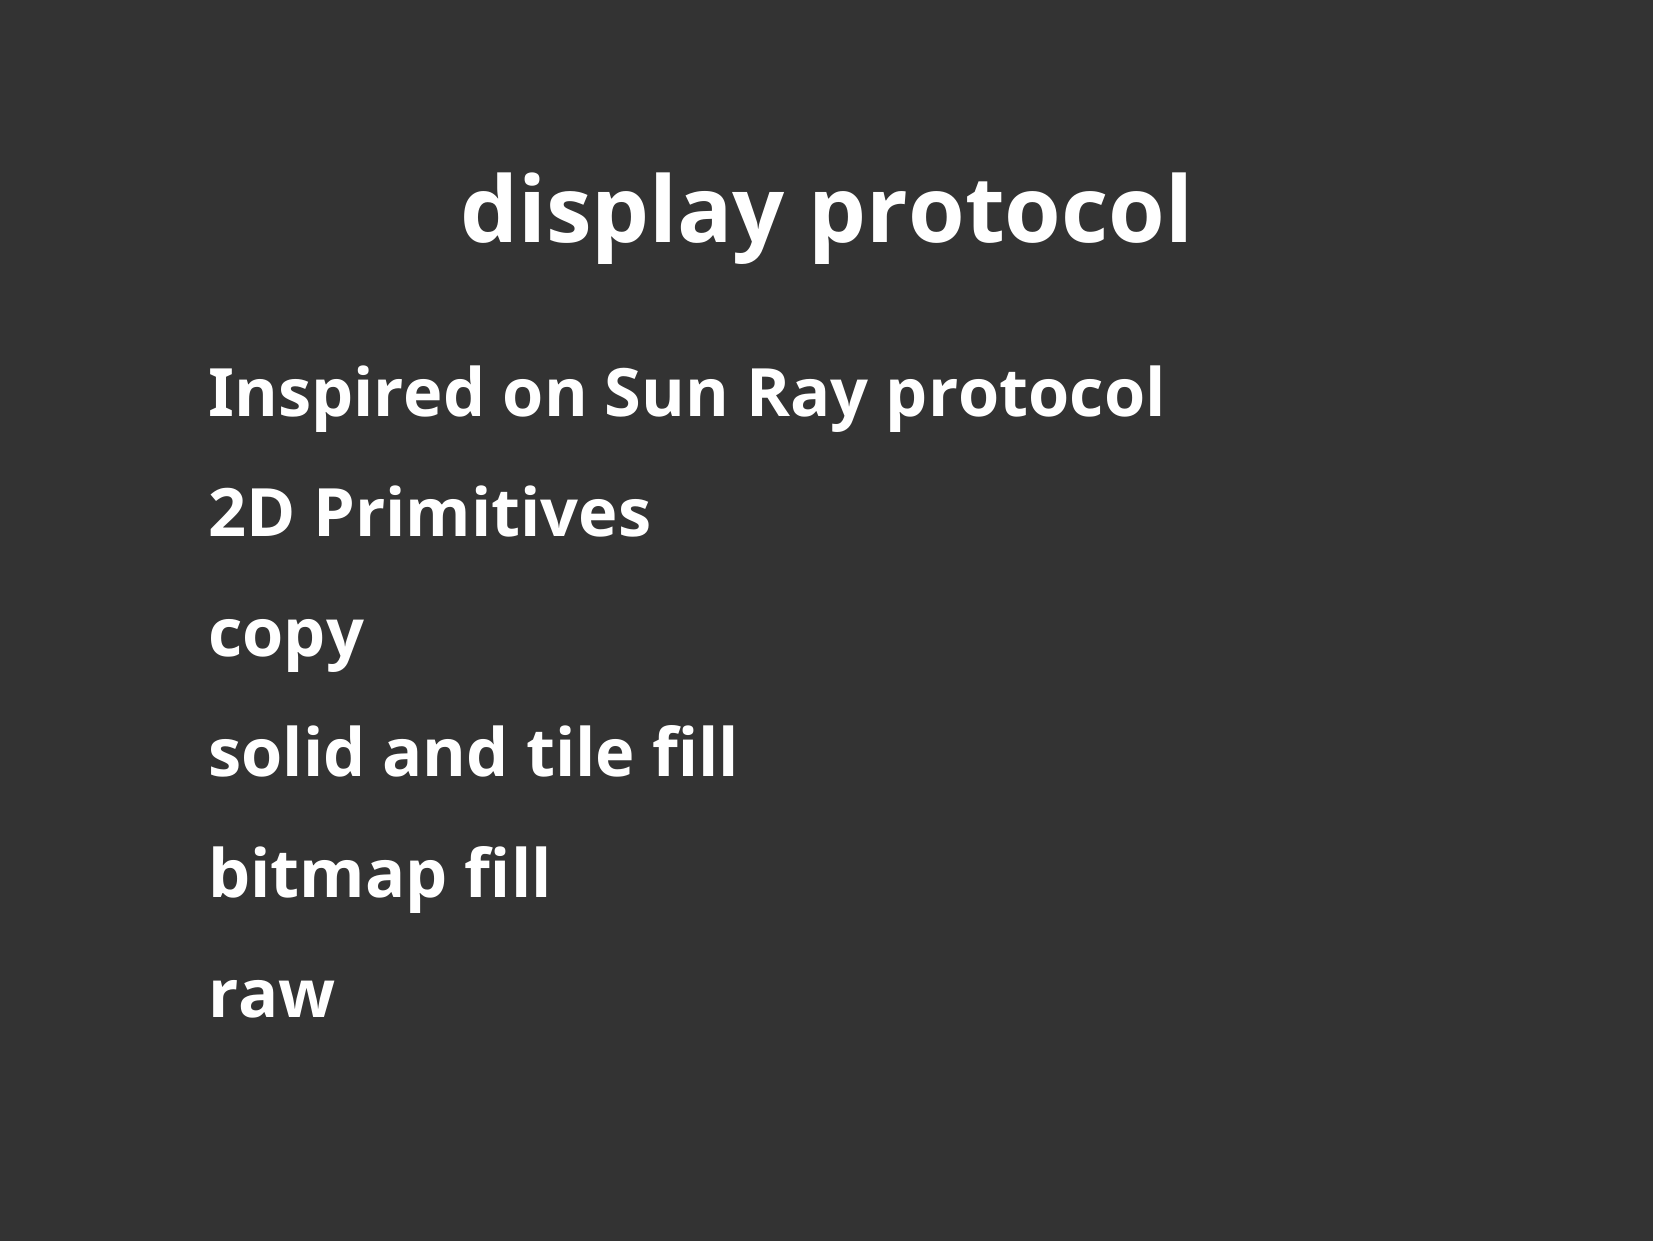

# display protocol
Inspired on Sun Ray protocol
2D Primitives
copy
solid and tile fill
bitmap fill
raw